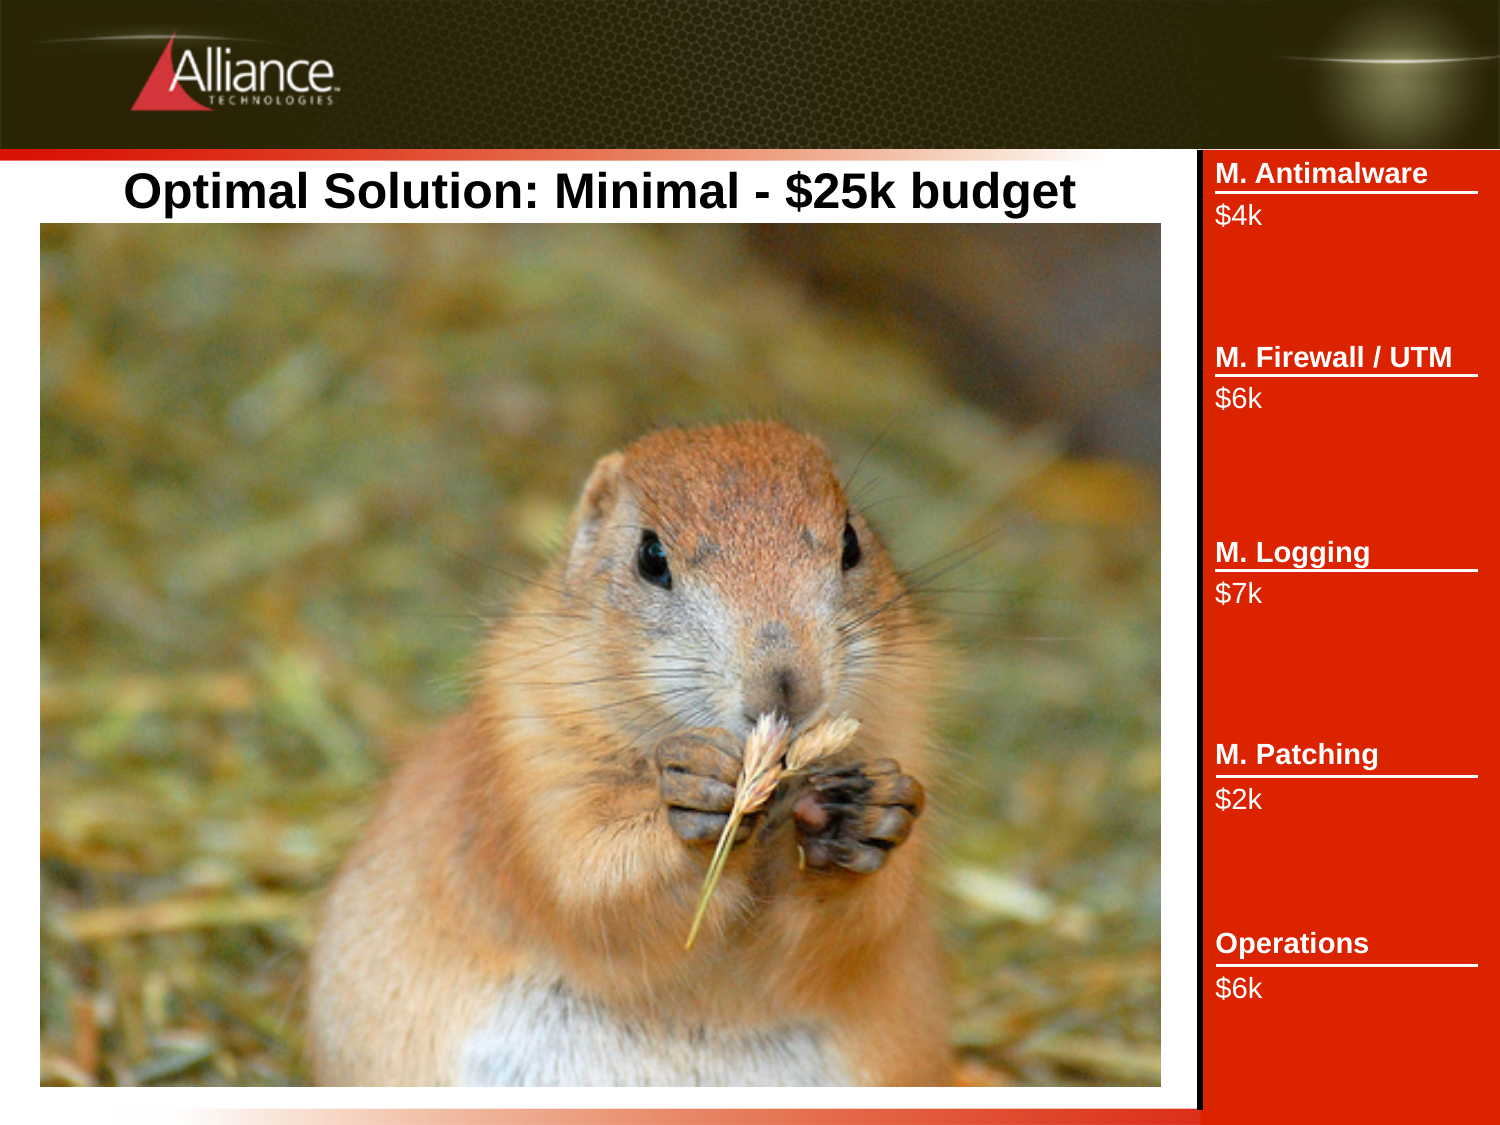

M. Antimalware
Optimal Solution: Minimal - $25k budget
$4k
M. Firewall / UTM
$6k
M. Logging
$7k
M. Patching
$2k
Operations
$6k